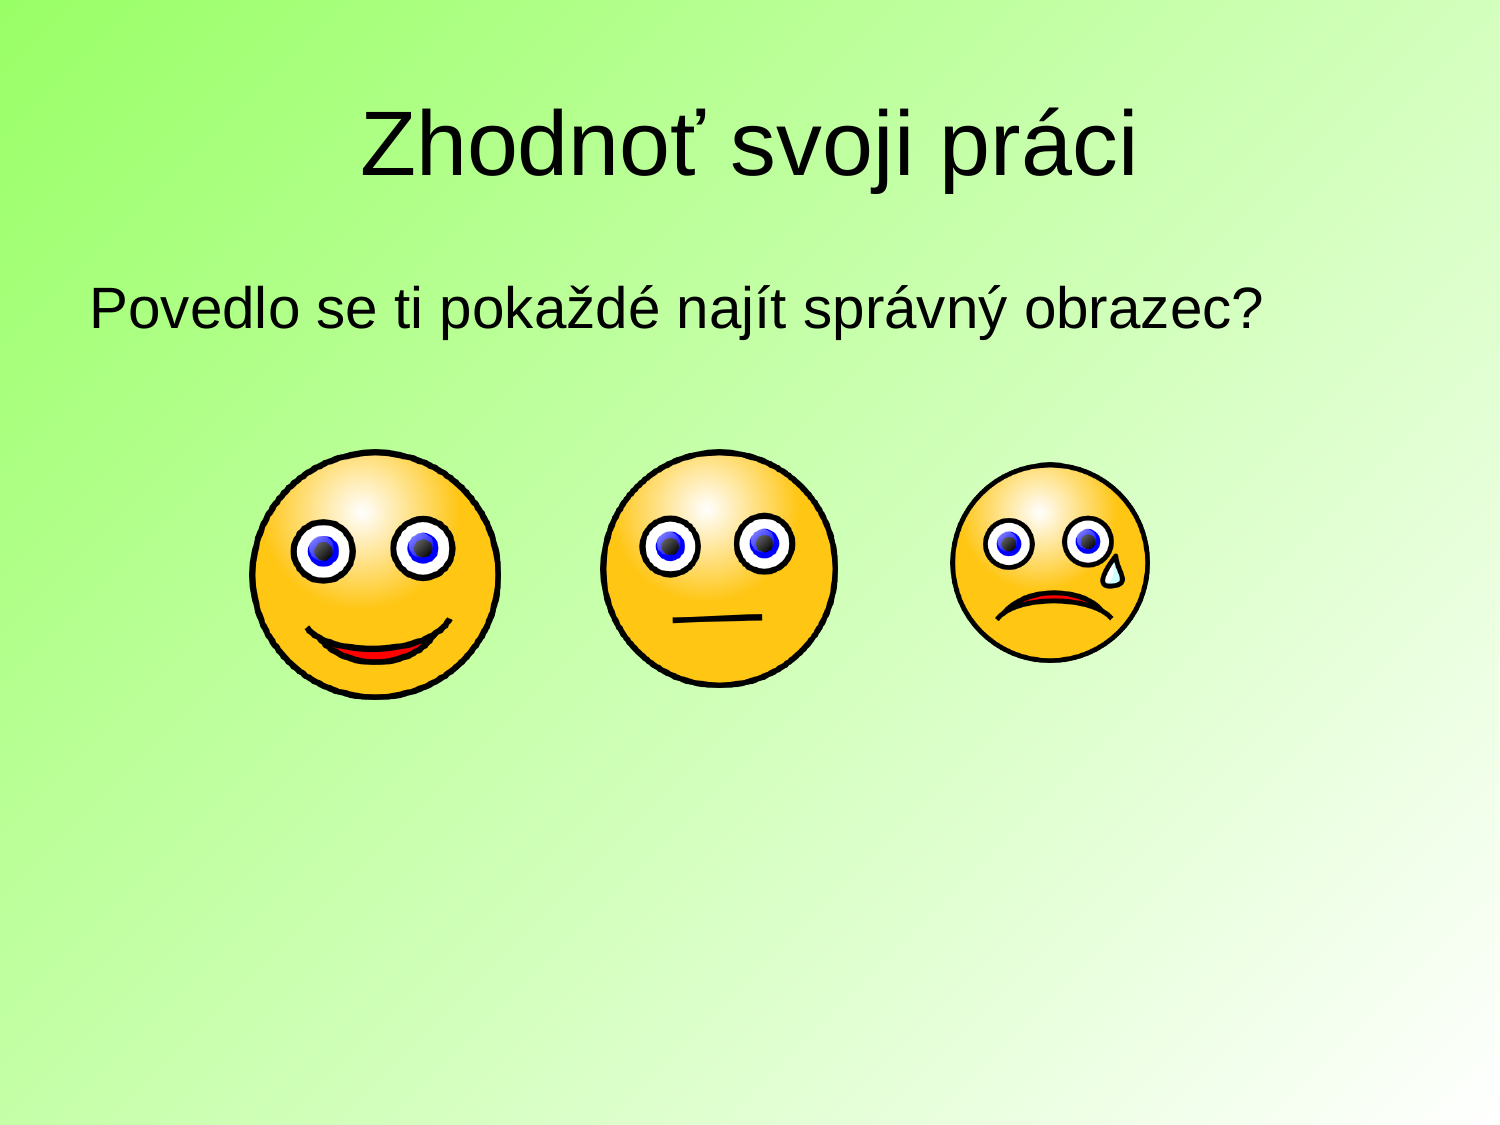

# Zhodnoť svoji práci
Povedlo se ti pokaždé najít správný obrazec?